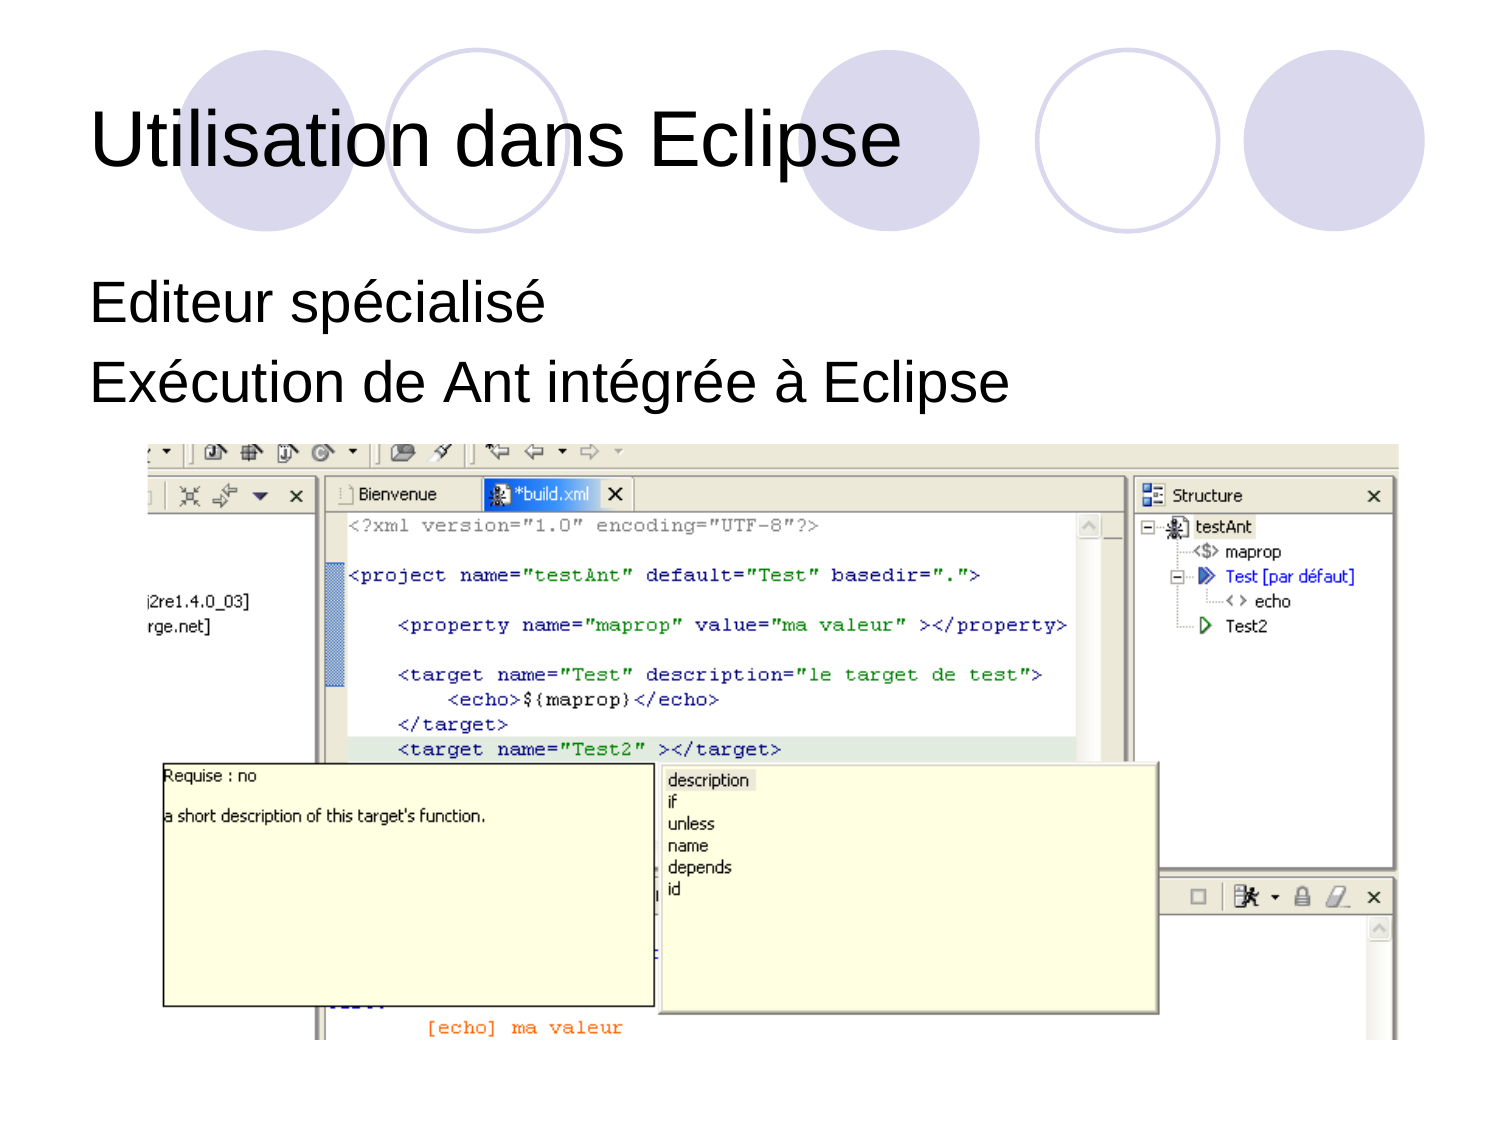

# Utilisation dans Eclipse
Editeur spécialisé
Exécution de Ant intégrée à Eclipse